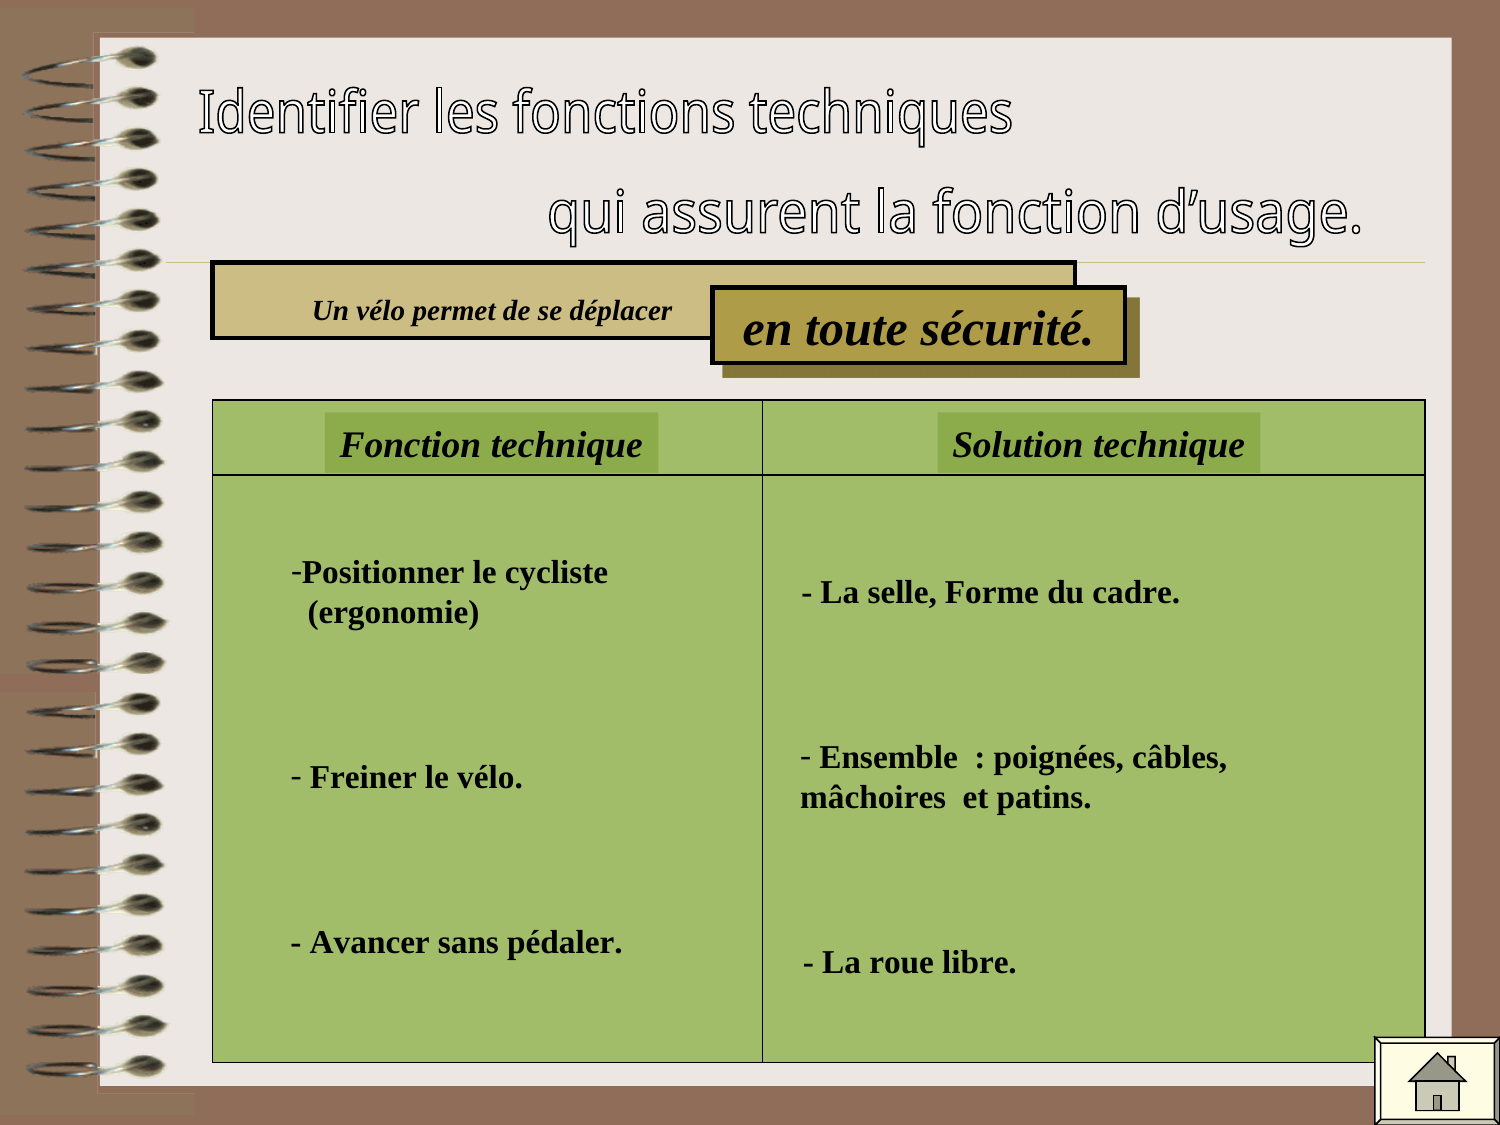

Identifier les fonctions techniques
qui assurent la fonction d’usage.
Un vélo permet de se déplacer …………
en toute sécurité.
Fonction technique
Solution technique
Positionner le cycliste
 (ergonomie)
- La selle, Forme du cadre.
 Ensemble : poignées, câbles, mâchoires et patins.
 Freiner le vélo.
- Avancer sans pédaler.
- La roue libre.